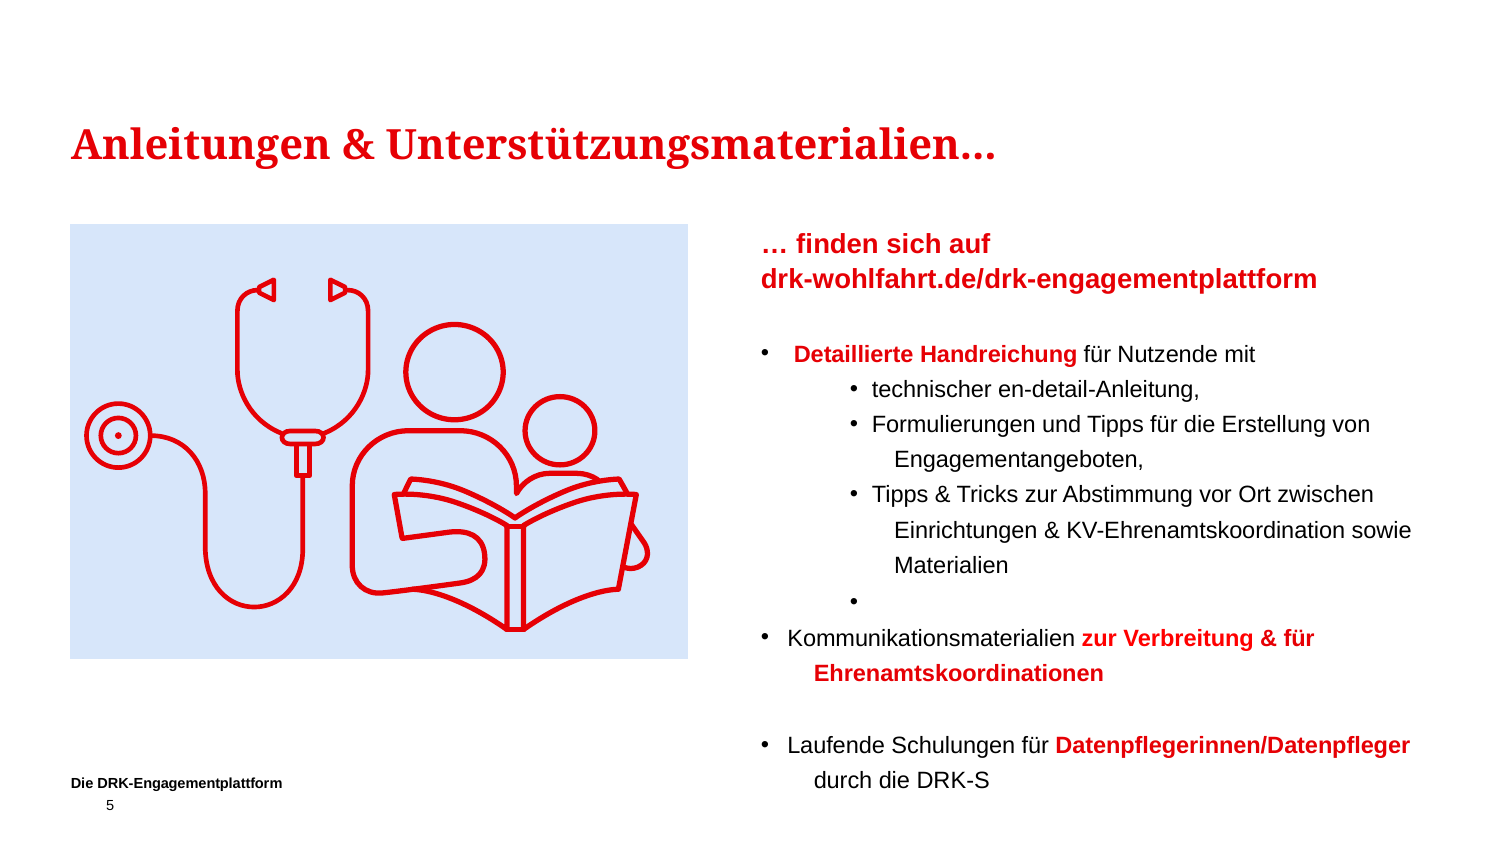

# Anleitungen & Unterstützungsmaterialien...
… finden sich auf
drk-wohlfahrt.de/drk-engagementplattform
 Detaillierte Handreichung für Nutzende mit
technischer en-detail-Anleitung,
Formulierungen und Tipps für die Erstellung von Engagementangeboten,
Tipps & Tricks zur Abstimmung vor Ort zwischen Einrichtungen & KV-Ehrenamtskoordination sowie Materialien
Kommunikationsmaterialien zur Verbreitung & für Ehrenamtskoordinationen
Laufende Schulungen für Datenpflegerinnen/Datenpfleger durch die DRK-S
Die DRK-Engagementplattform